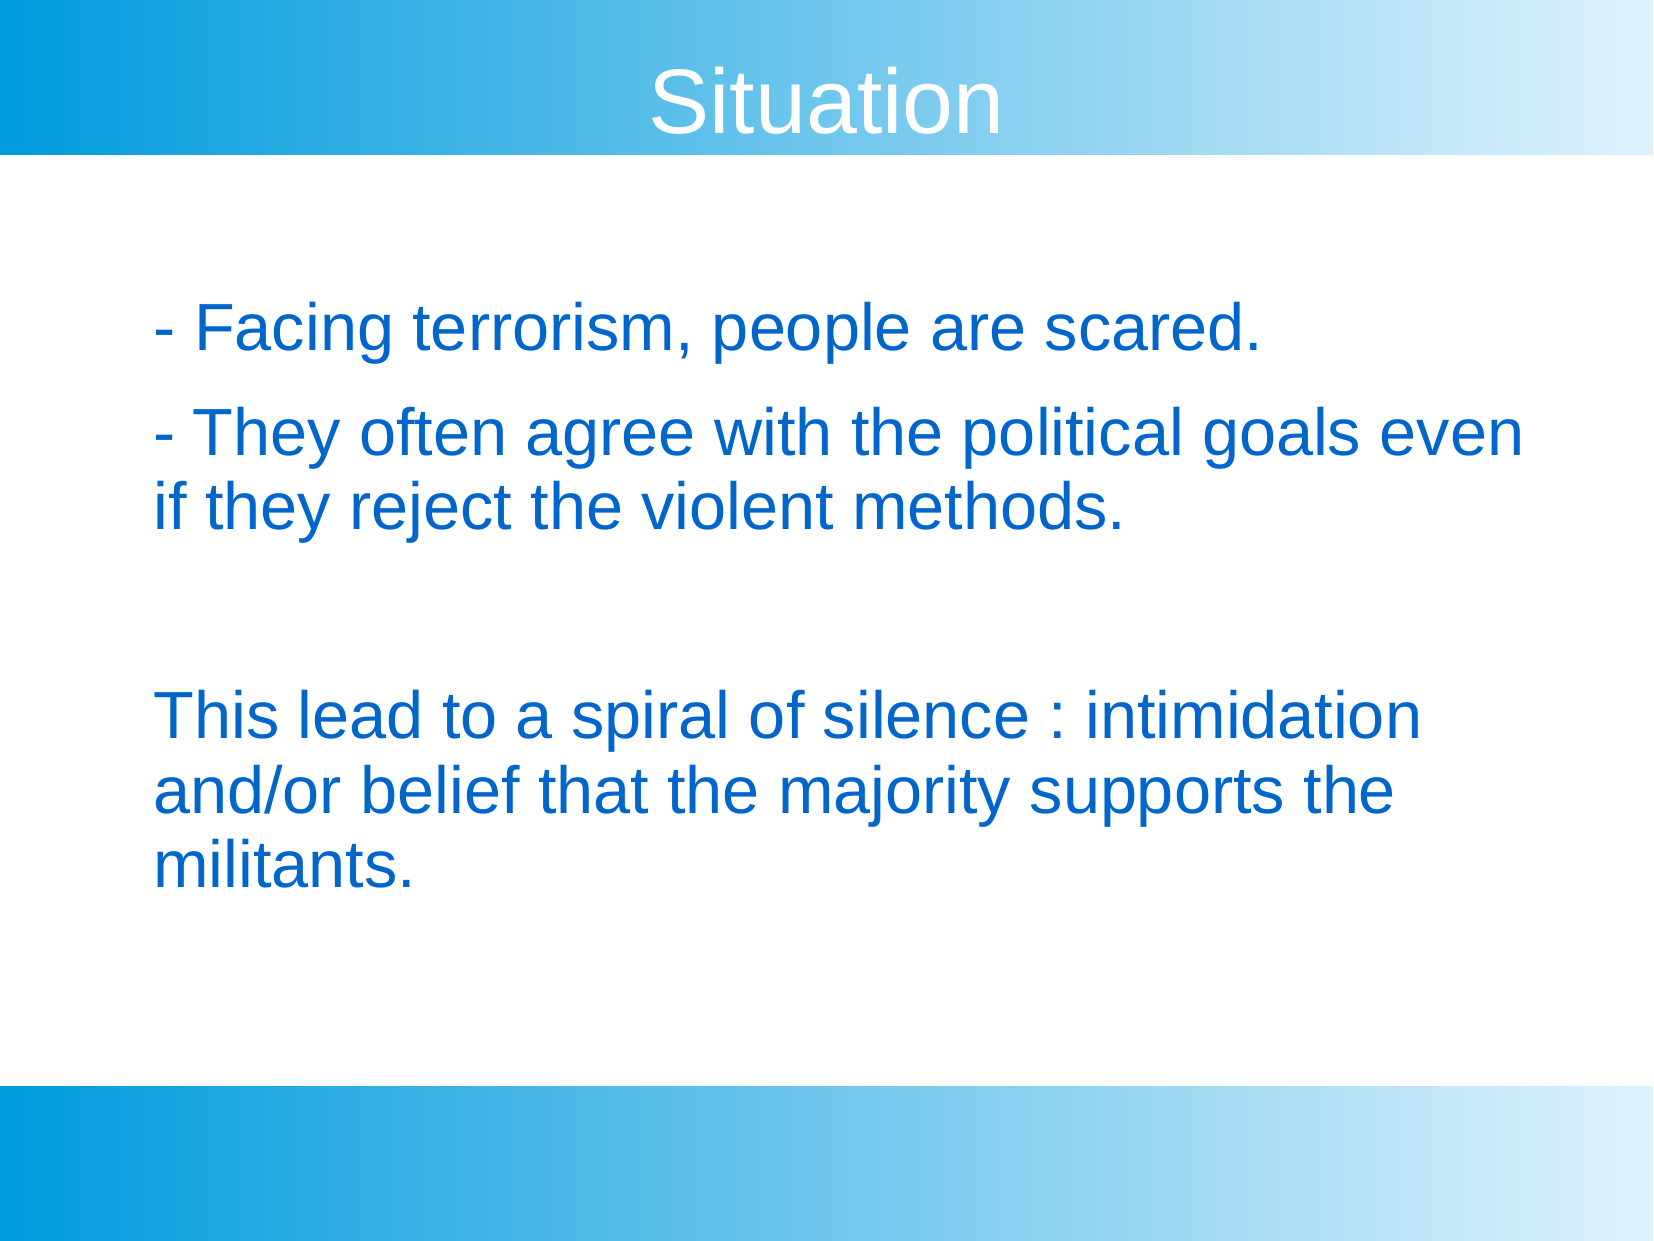

# Situation
- Facing terrorism, people are scared.
- They often agree with the political goals even if they reject the violent methods.
This lead to a spiral of silence : intimidation and/or belief that the majority supports the militants.